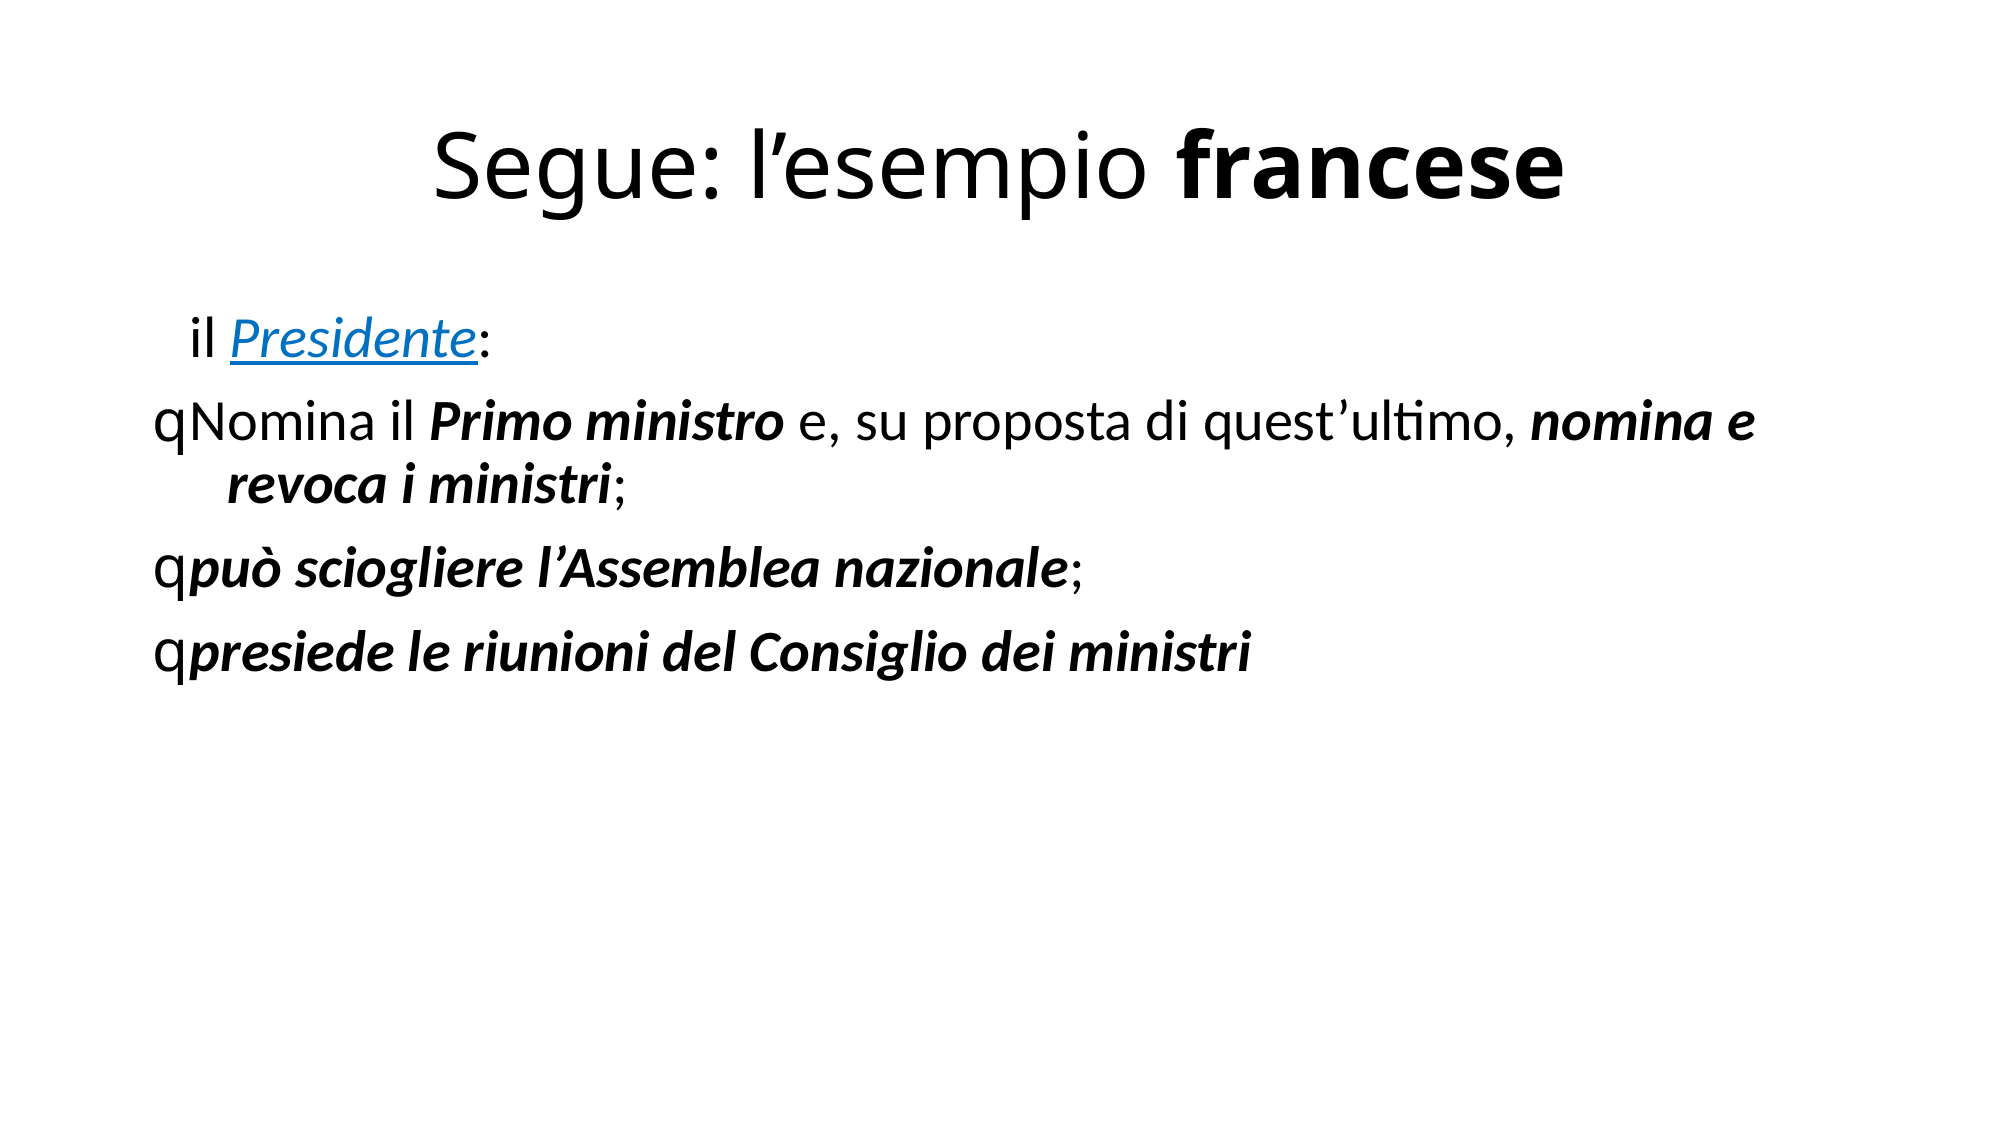

# Segue: l’esempio francese
il Presidente:
Nomina il Primo ministro e, su proposta di quest’ultimo, nomina e revoca i ministri;
può sciogliere l’Assemblea nazionale;
presiede le riunioni del Consiglio dei ministri